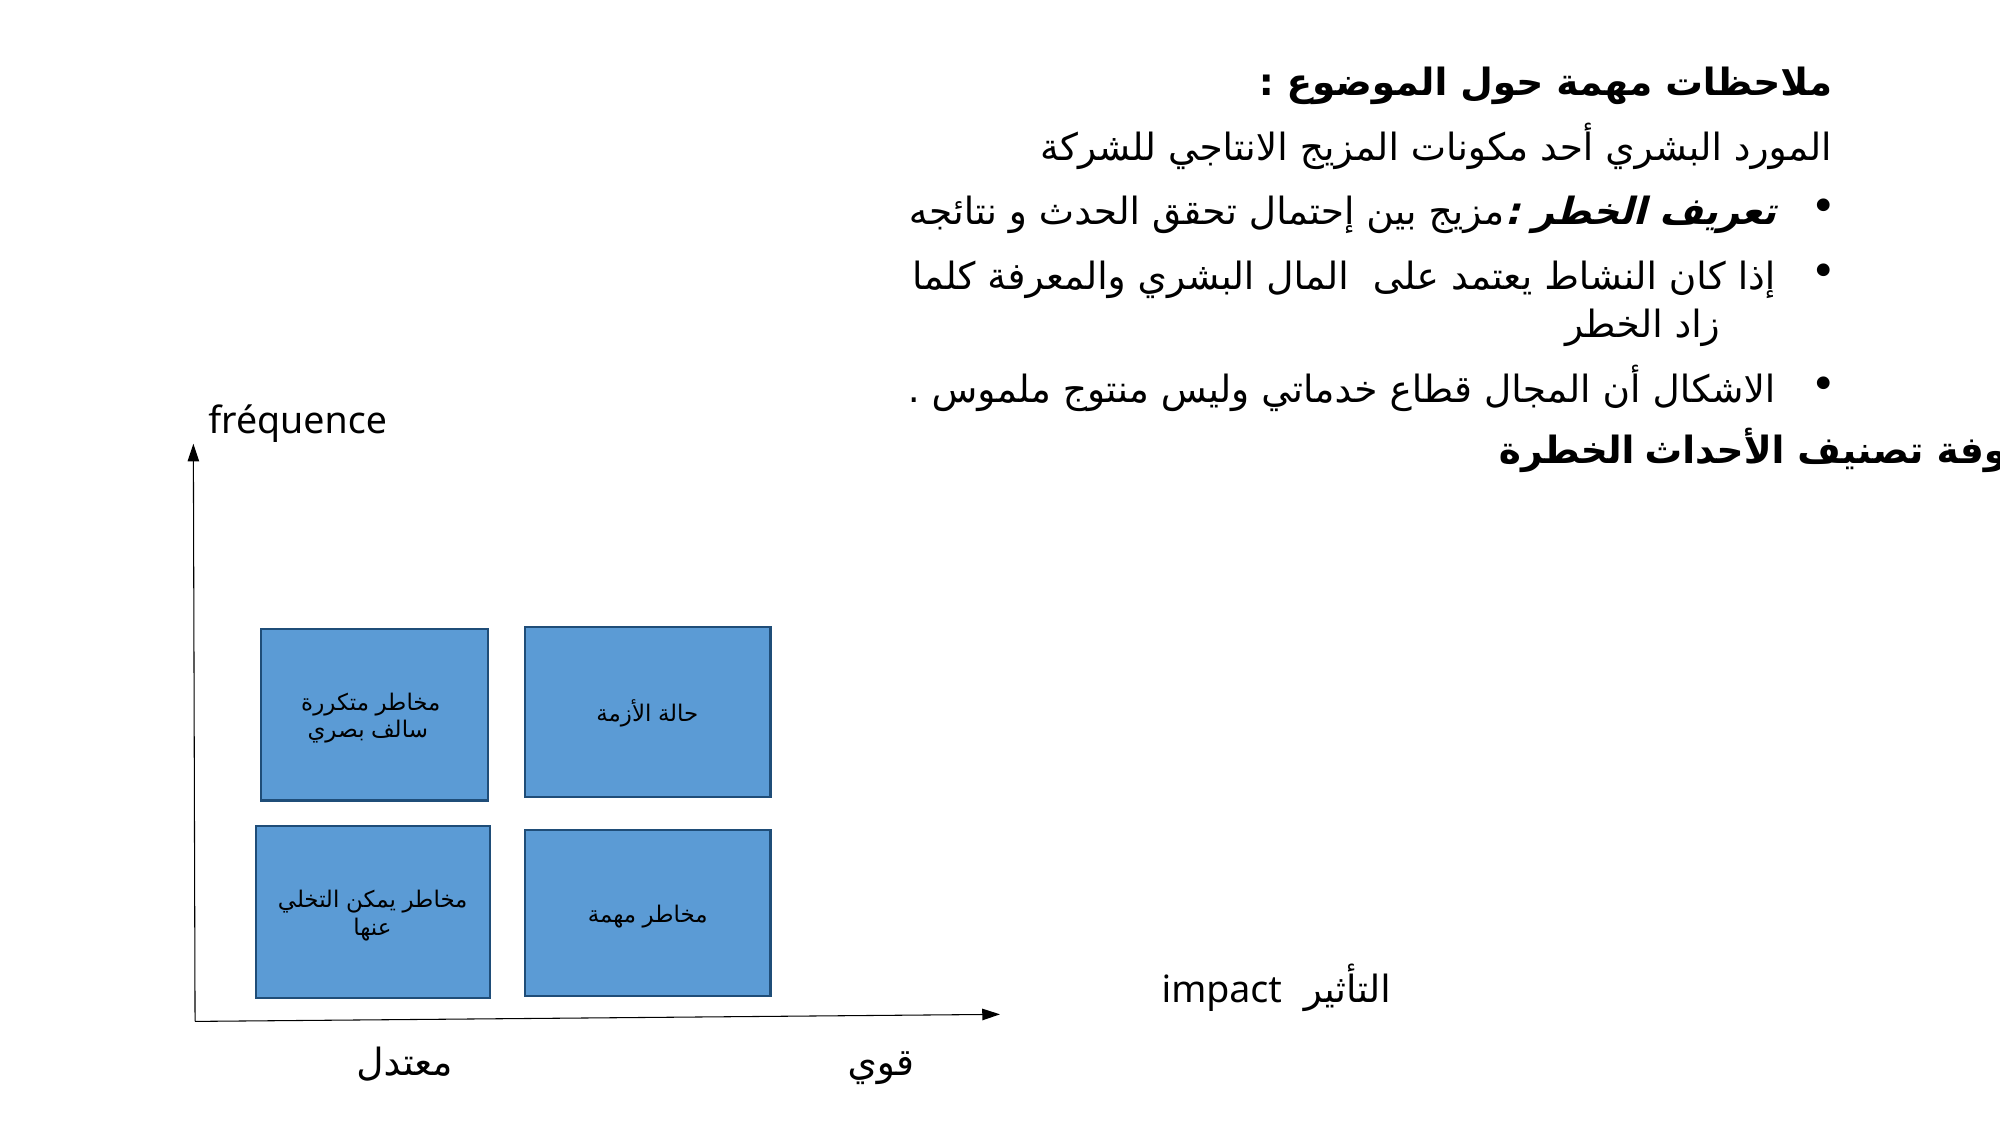

ملاحظات مهمة حول الموضوع :
المورد البشري أحد مكونات المزيج الانتاجي للشركة
تعريف الخطر :مزيج بين إحتمال تحقق الحدث و نتائجه
إذا كان النشاط يعتمد على المال البشري والمعرفة كلما زاد الخطر
الاشكال أن المجال قطاع خدماتي وليس منتوج ملموس .
fréquence
مصفوفة تصنيف الأحداث الخطرة
حالة الأزمة
مخاطر متكررة
سالف بصري
مخاطر يمكن التخلي عنها
مخاطر مهمة
التأثير impact
 قوي معتدل